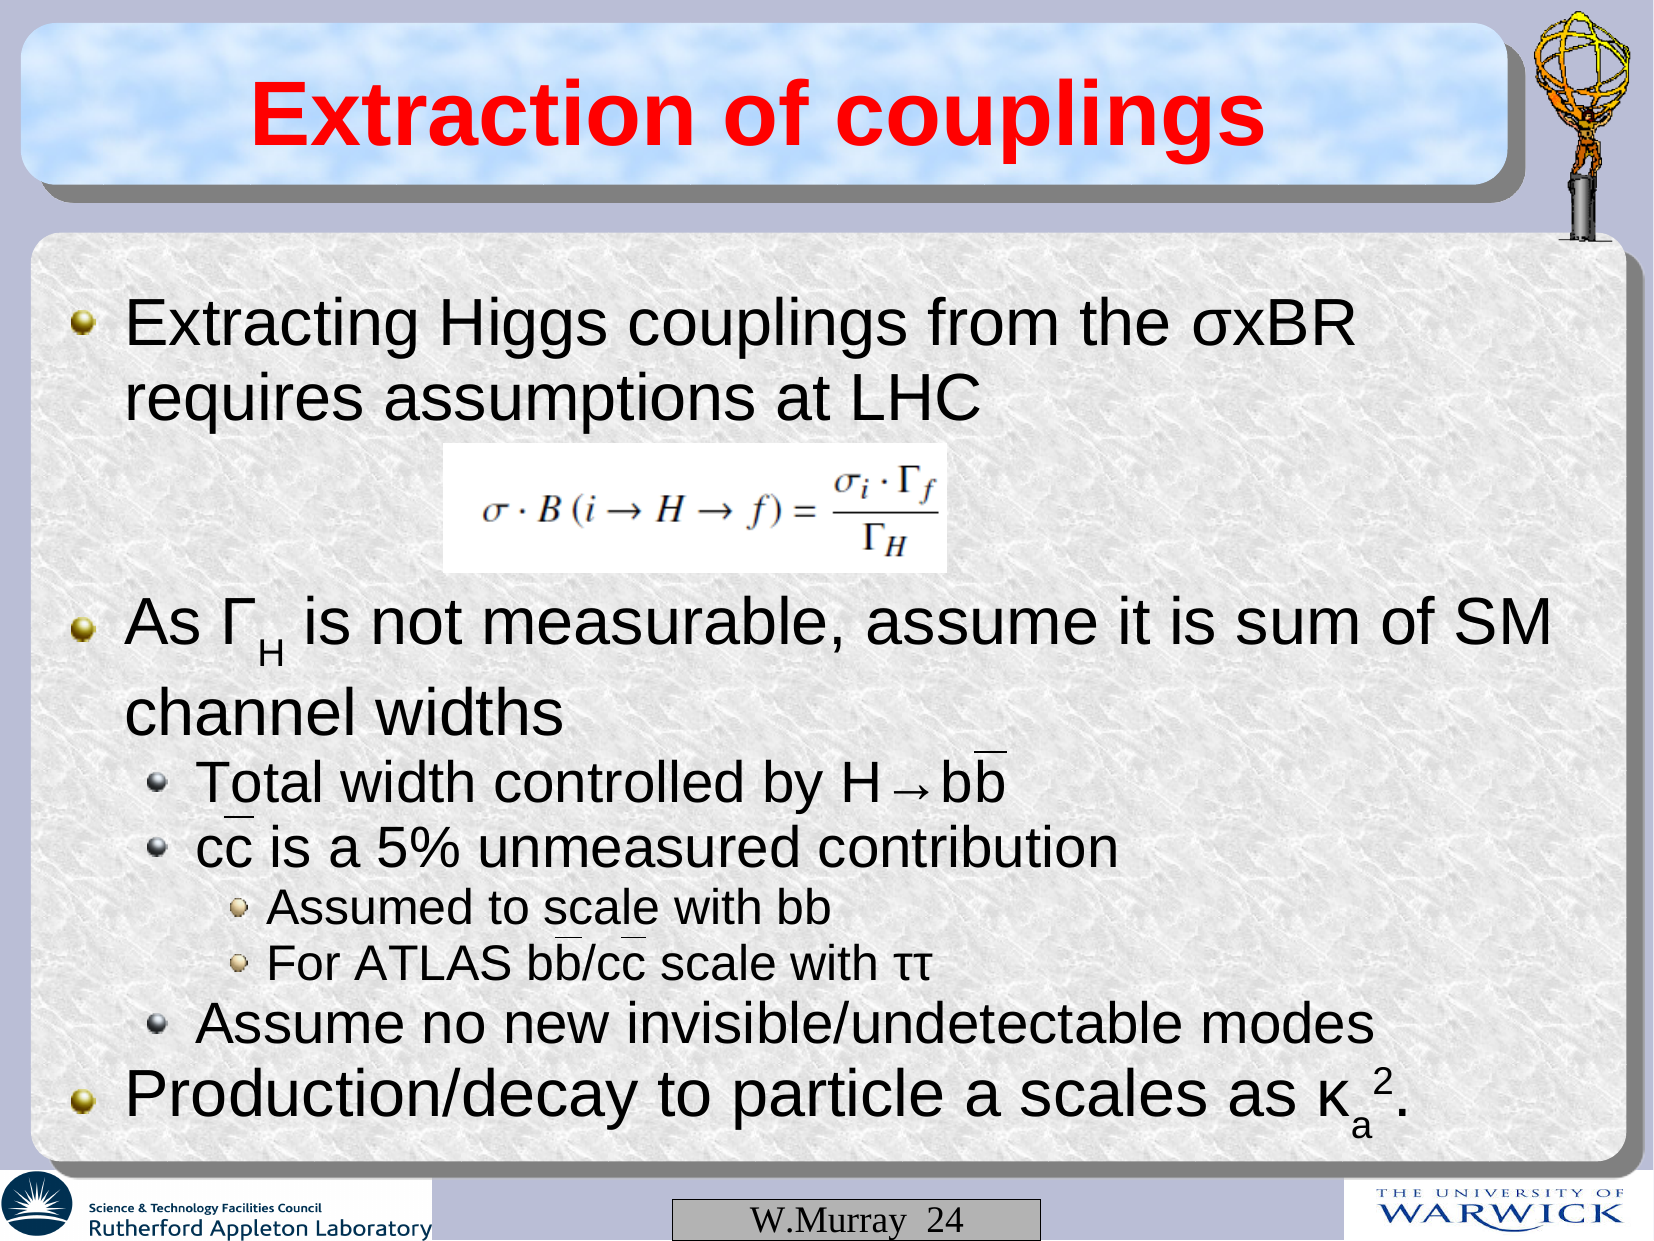

# Extraction of couplings
Extracting Higgs couplings from the σxBR requires assumptions at LHC
As ΓH is not measurable, assume it is sum of SM channel widths
Total width controlled by H→bb
cc is a 5% unmeasured contribution
Assumed to scale with bb
For ATLAS bb/cc scale with ττ
Assume no new invisible/undetectable modes
Production/decay to particle a scales as κa2.